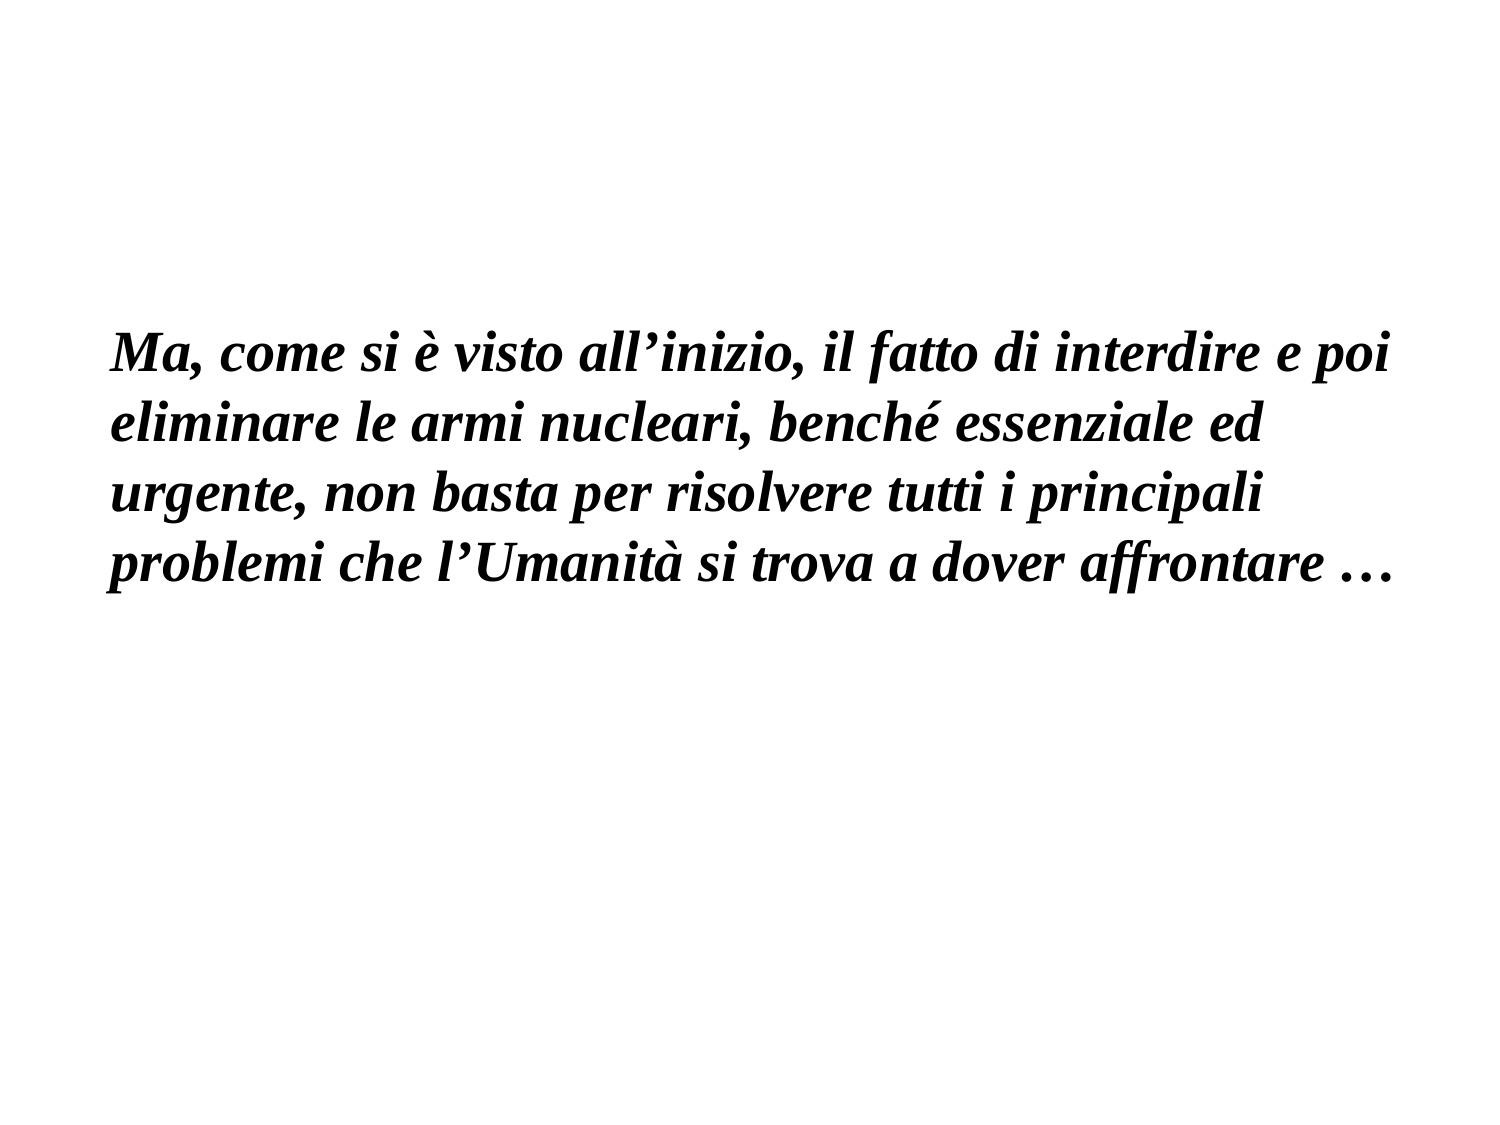

# Ma, come si è visto all’inizio, il fatto di interdire e poi eliminare le armi nucleari, benché essenziale ed urgente, non basta per risolvere tutti i principali problemi che l’Umanità si trova a dover affrontare …